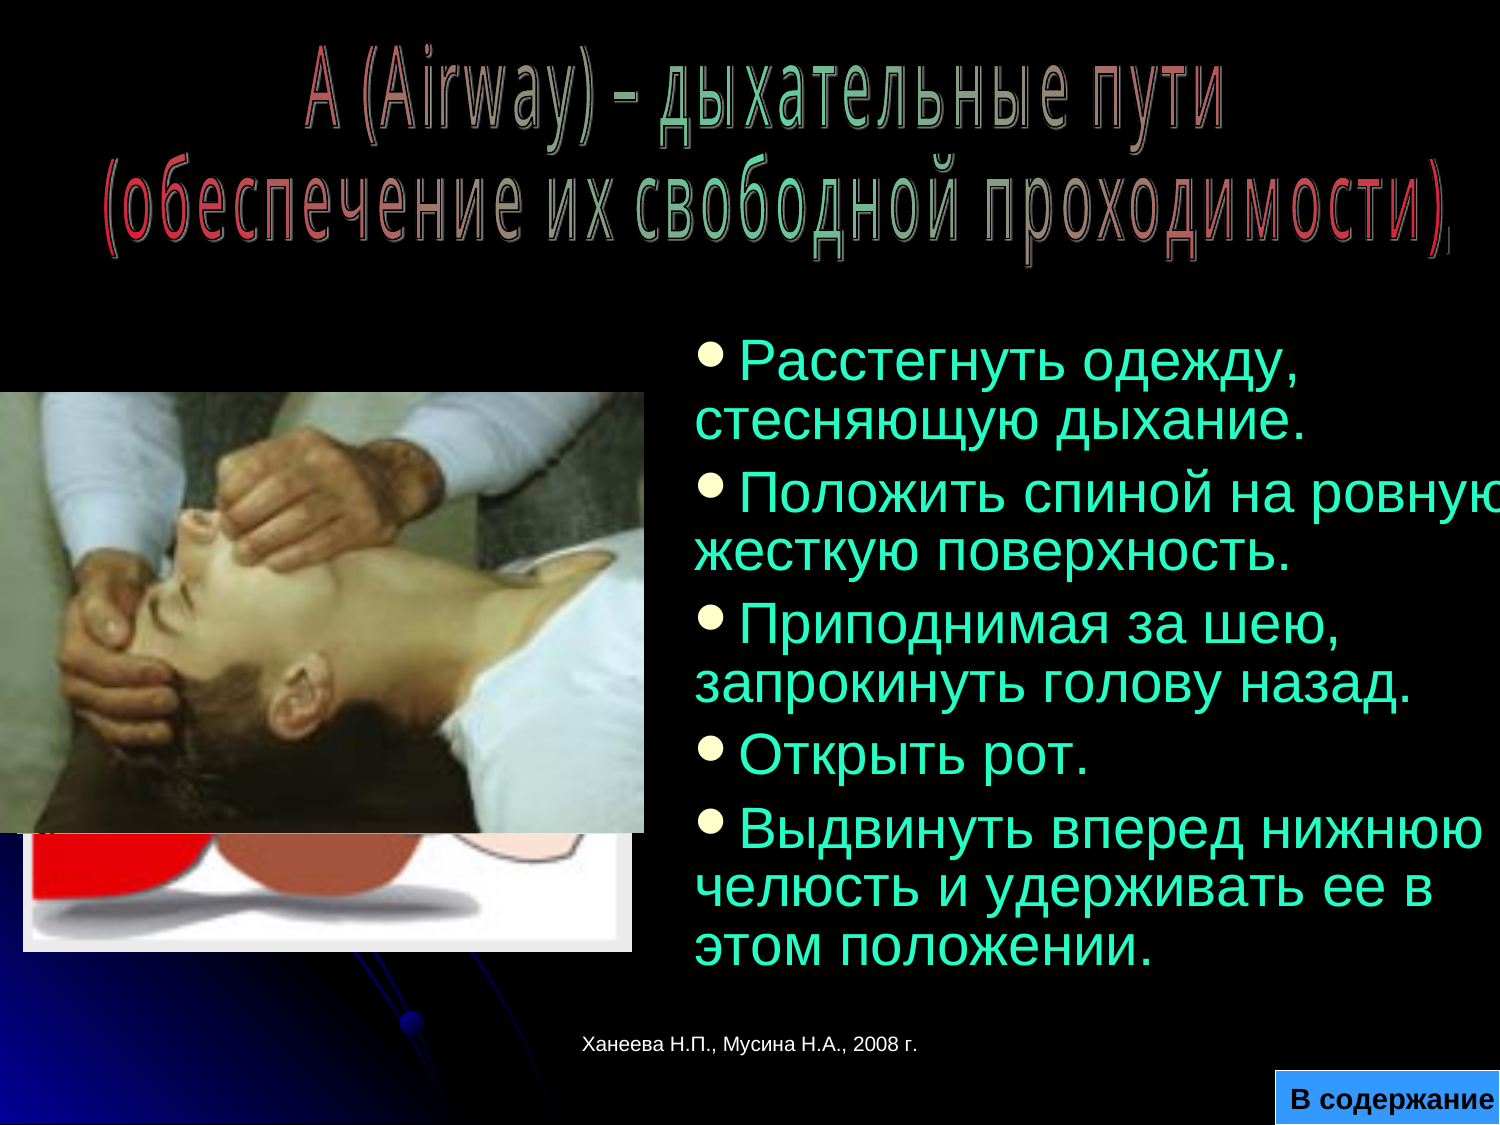

А (Airway) – дыхательные пути
 (обеспечение их свободной проходимости),
# Расстегнуть одежду, стесняющую дыхание.
Положить спиной на ровную жесткую поверхность.
Приподнимая за шею, запрокинуть голову назад.
Открыть рот.
Выдвинуть вперед нижнюю челюсть и удерживать ее в этом положении.
Ханеева Н.П., Мусина Н.А., 2008 г.
В содержание